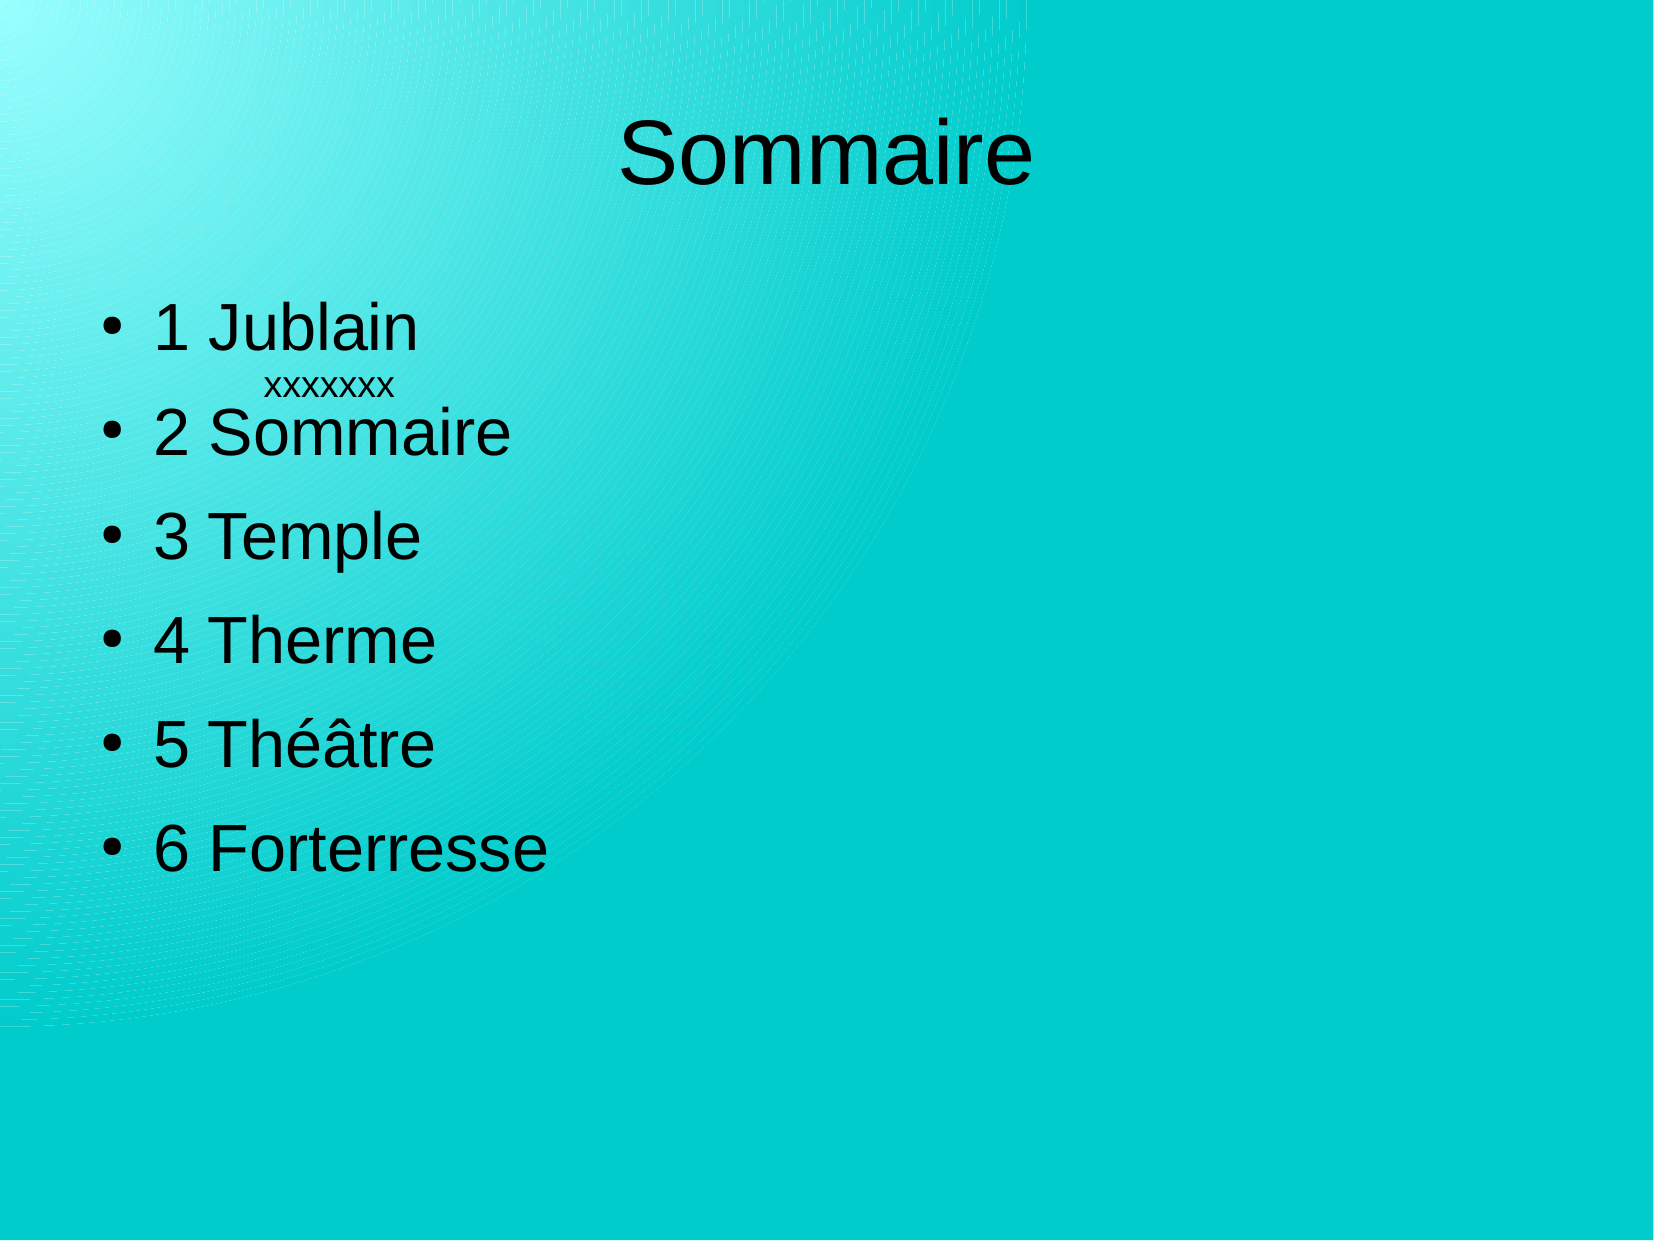

# Sommaire
1 Jublain
2 Sommaire
3 Temple
4 Therme
5 Théâtre
6 Forterresse